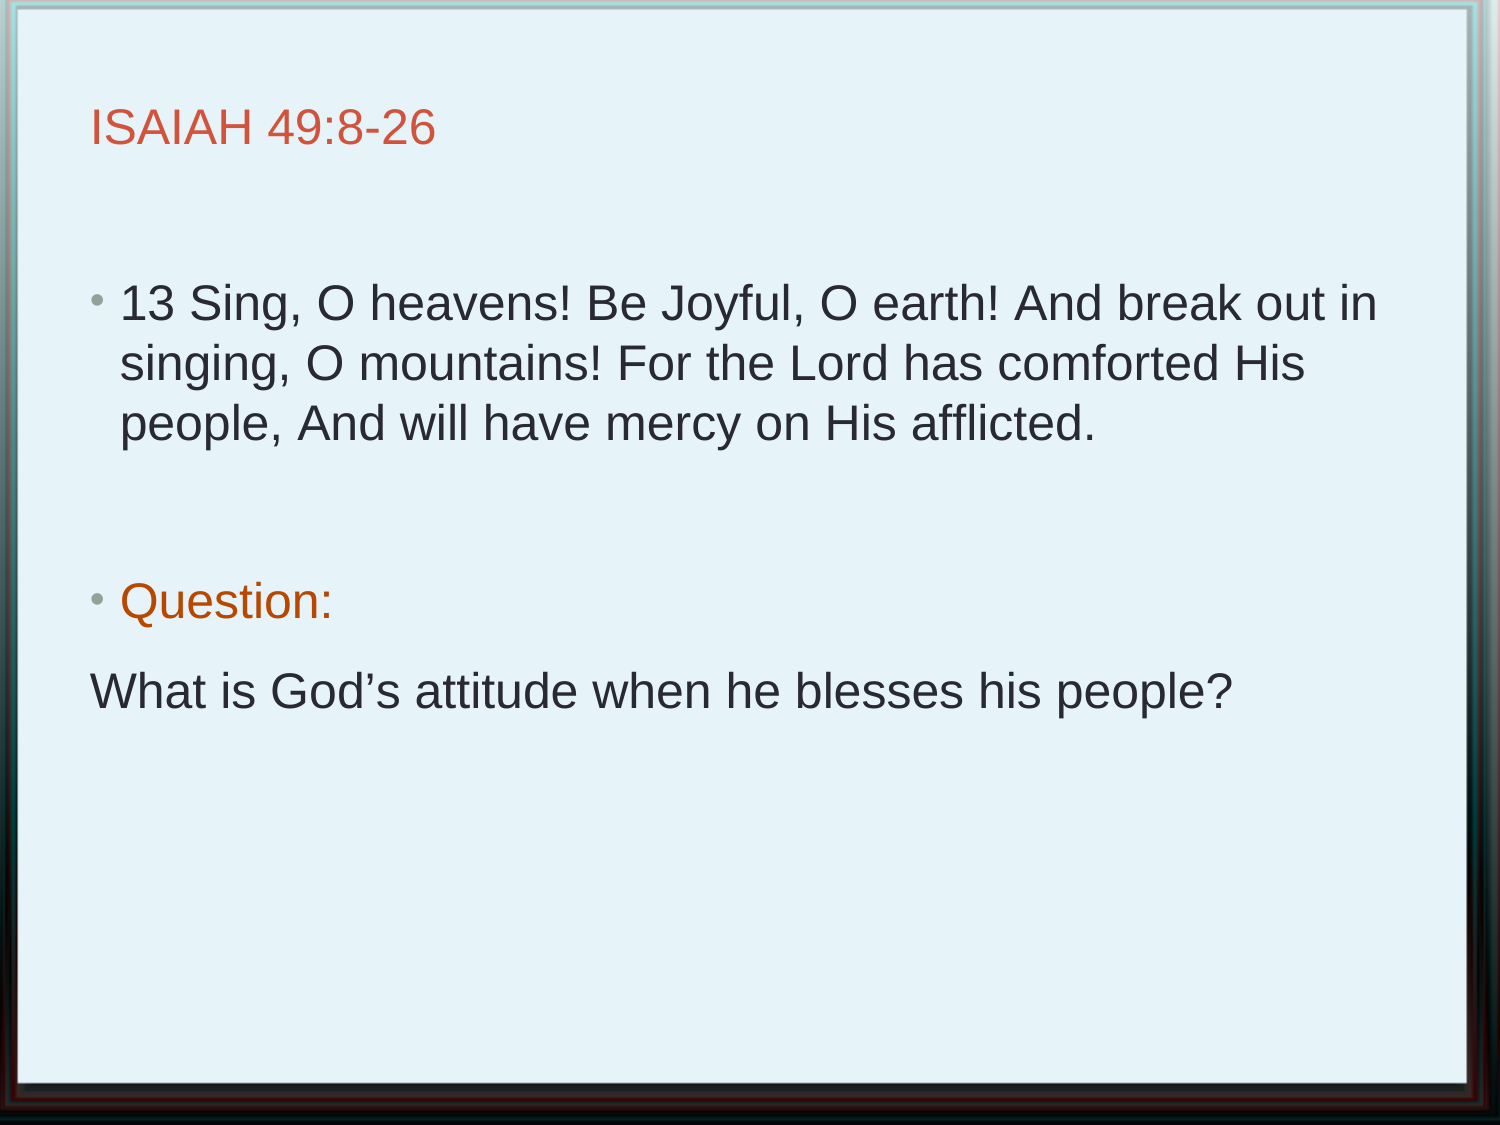

# ISAIAH 49:8-26
13 Sing, O heavens! Be Joyful, O earth! And break out in singing, O mountains! For the Lord has comforted His people, And will have mercy on His afflicted.
Question:
What is God’s attitude when he blesses his people?